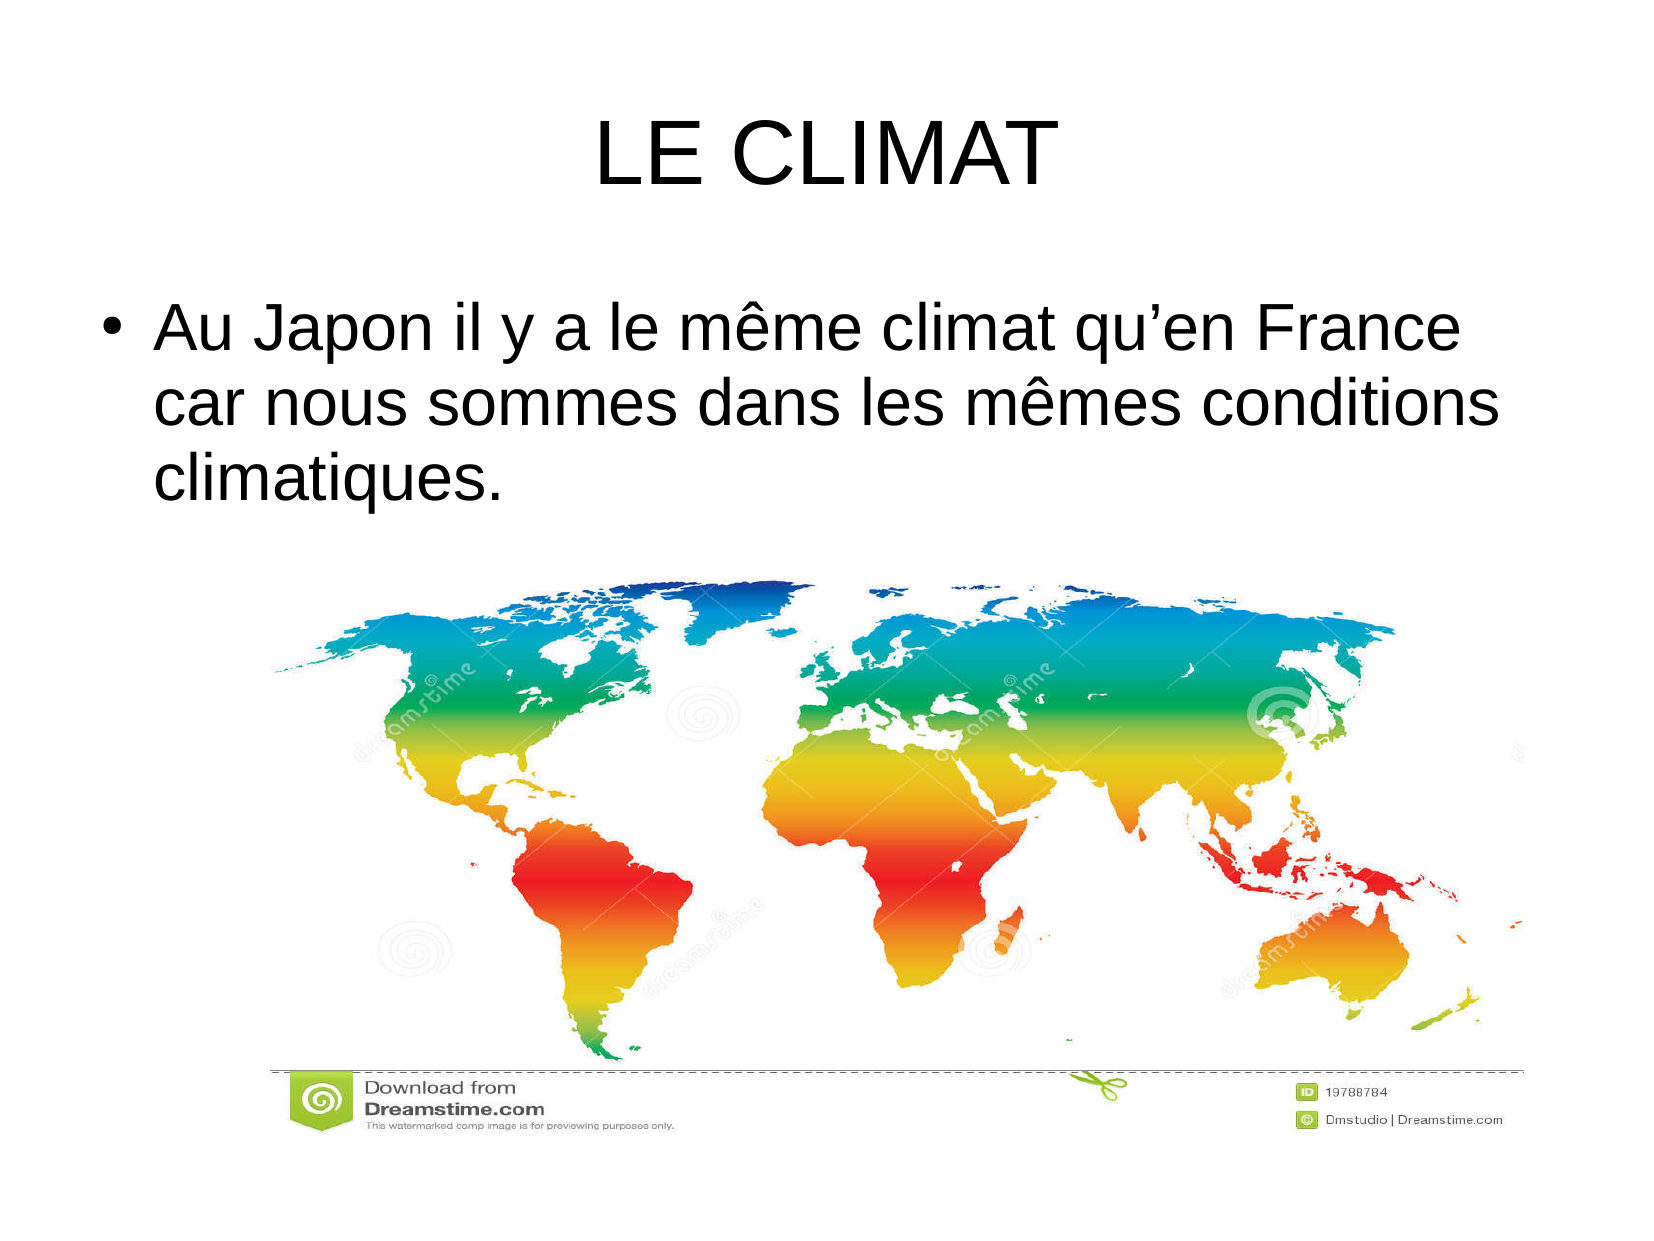

# LE CLIMAT
Au Japon il y a le même climat qu’en France car nous sommes dans les mêmes conditions climatiques.